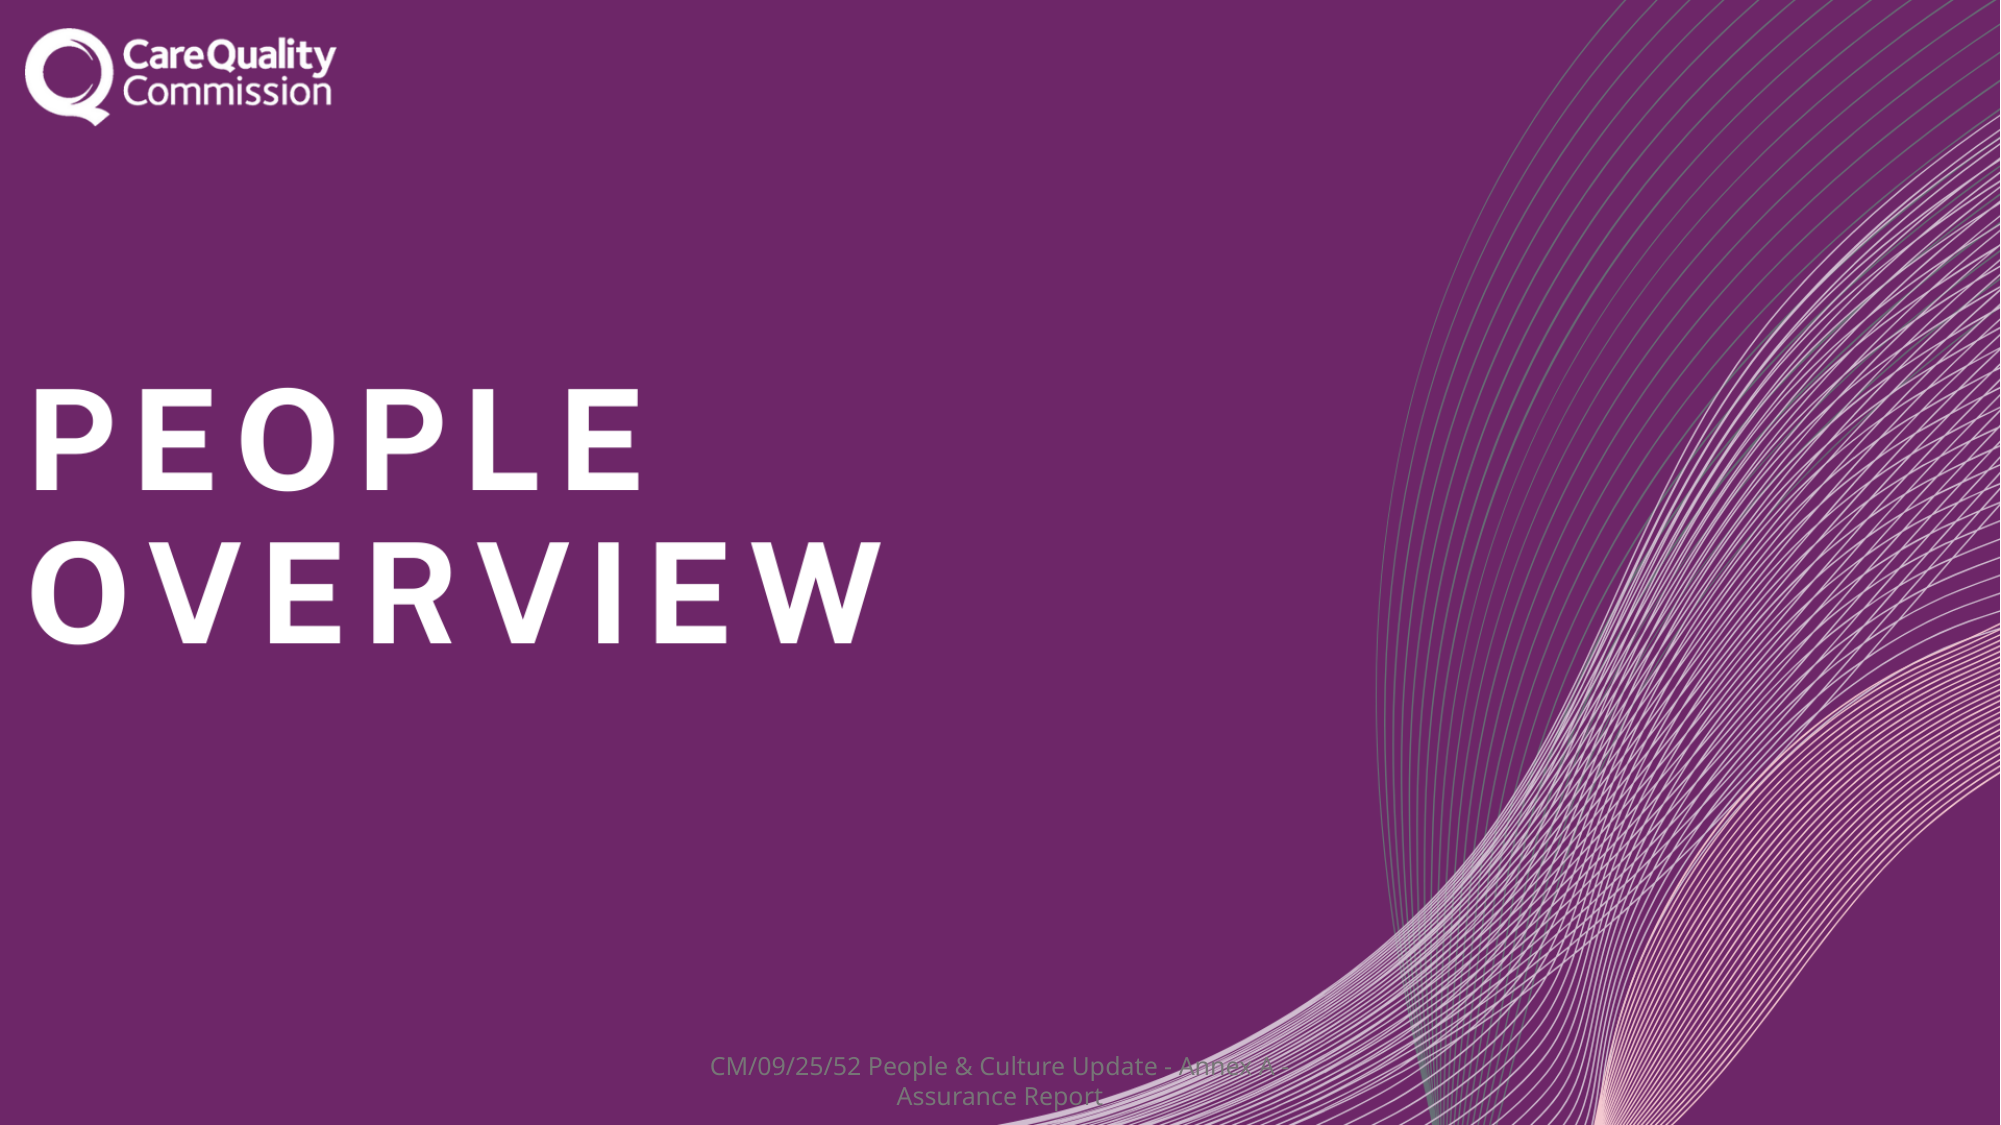

CM/09/25/52 People & Culture Update - Annex A - Assurance Report